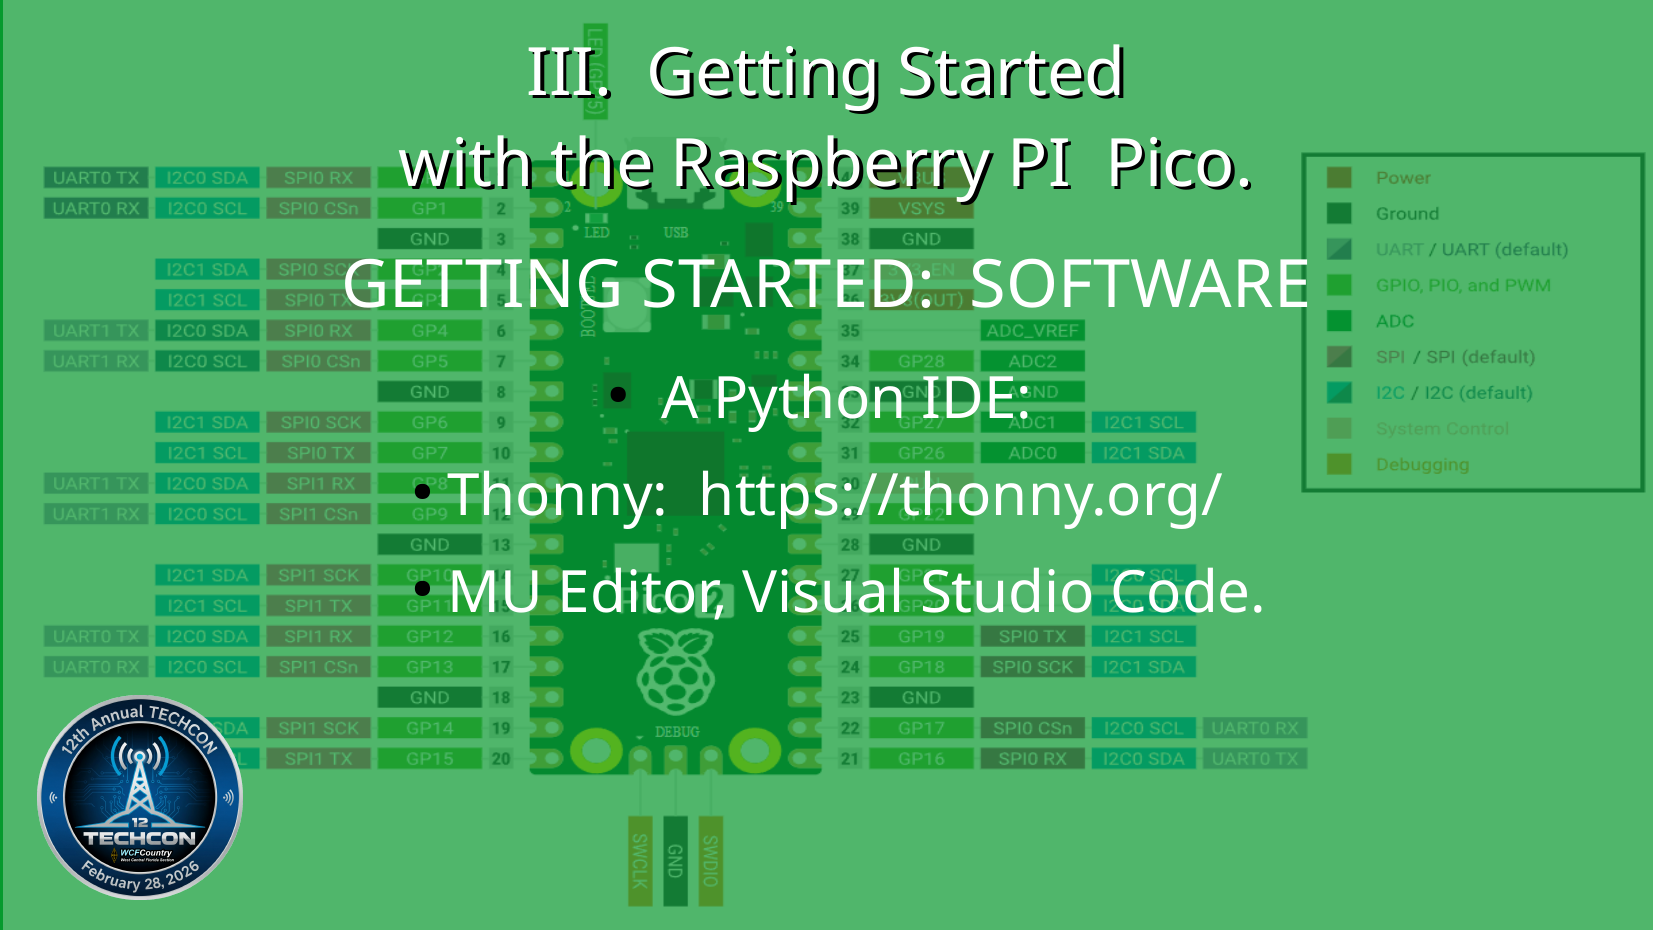

# III. Getting Started with the Raspberry PI Pico.
GETTING STARTED: SOFTWARE
A Python IDE:
Thonny: https://thonny.org/
MU Editor, Visual Studio Code.